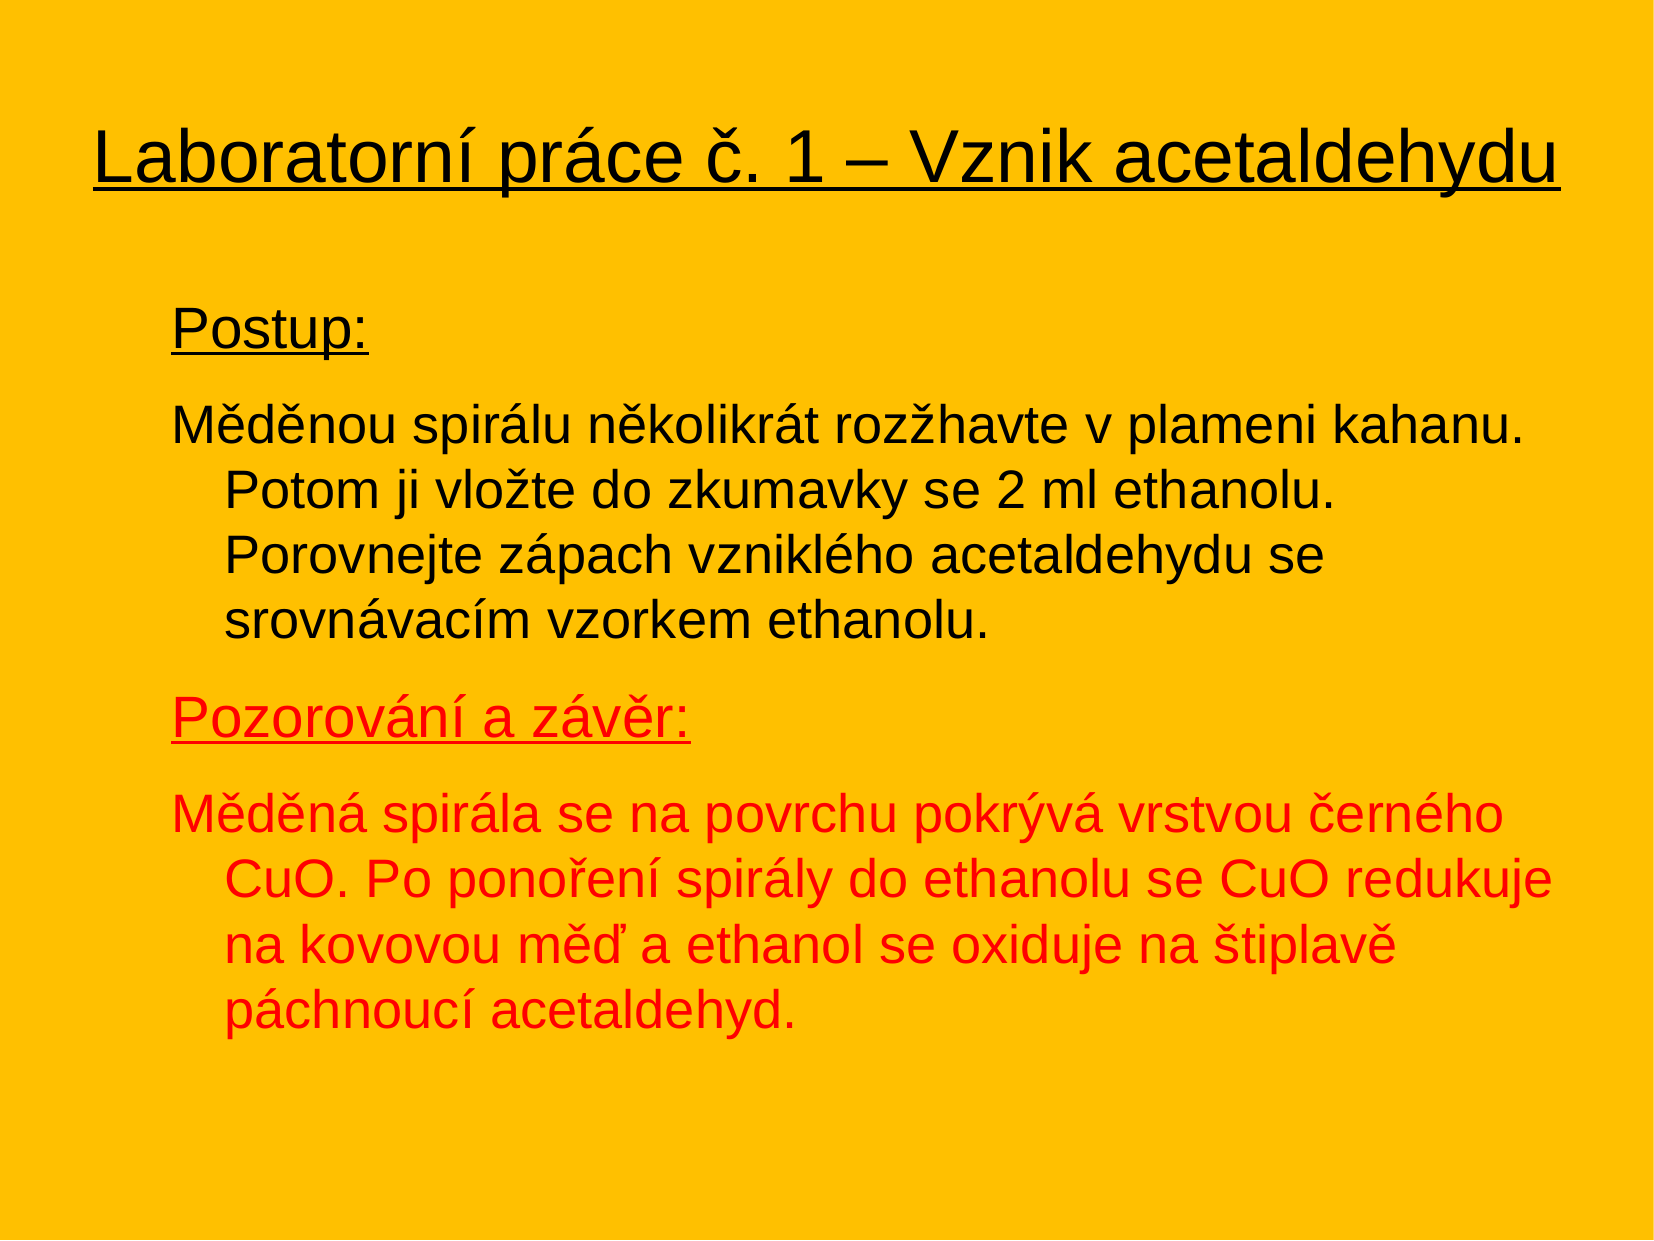

# Laboratorní práce č. 1 – Vznik acetaldehydu
Postup:
Měděnou spirálu několikrát rozžhavte v plameni kahanu. Potom ji vložte do zkumavky se 2 ml ethanolu. Porovnejte zápach vzniklého acetaldehydu se srovnávacím vzorkem ethanolu.
Pozorování a závěr:
Měděná spirála se na povrchu pokrývá vrstvou černého CuO. Po ponoření spirály do ethanolu se CuO redukuje na kovovou měď a ethanol se oxiduje na štiplavě páchnoucí acetaldehyd.